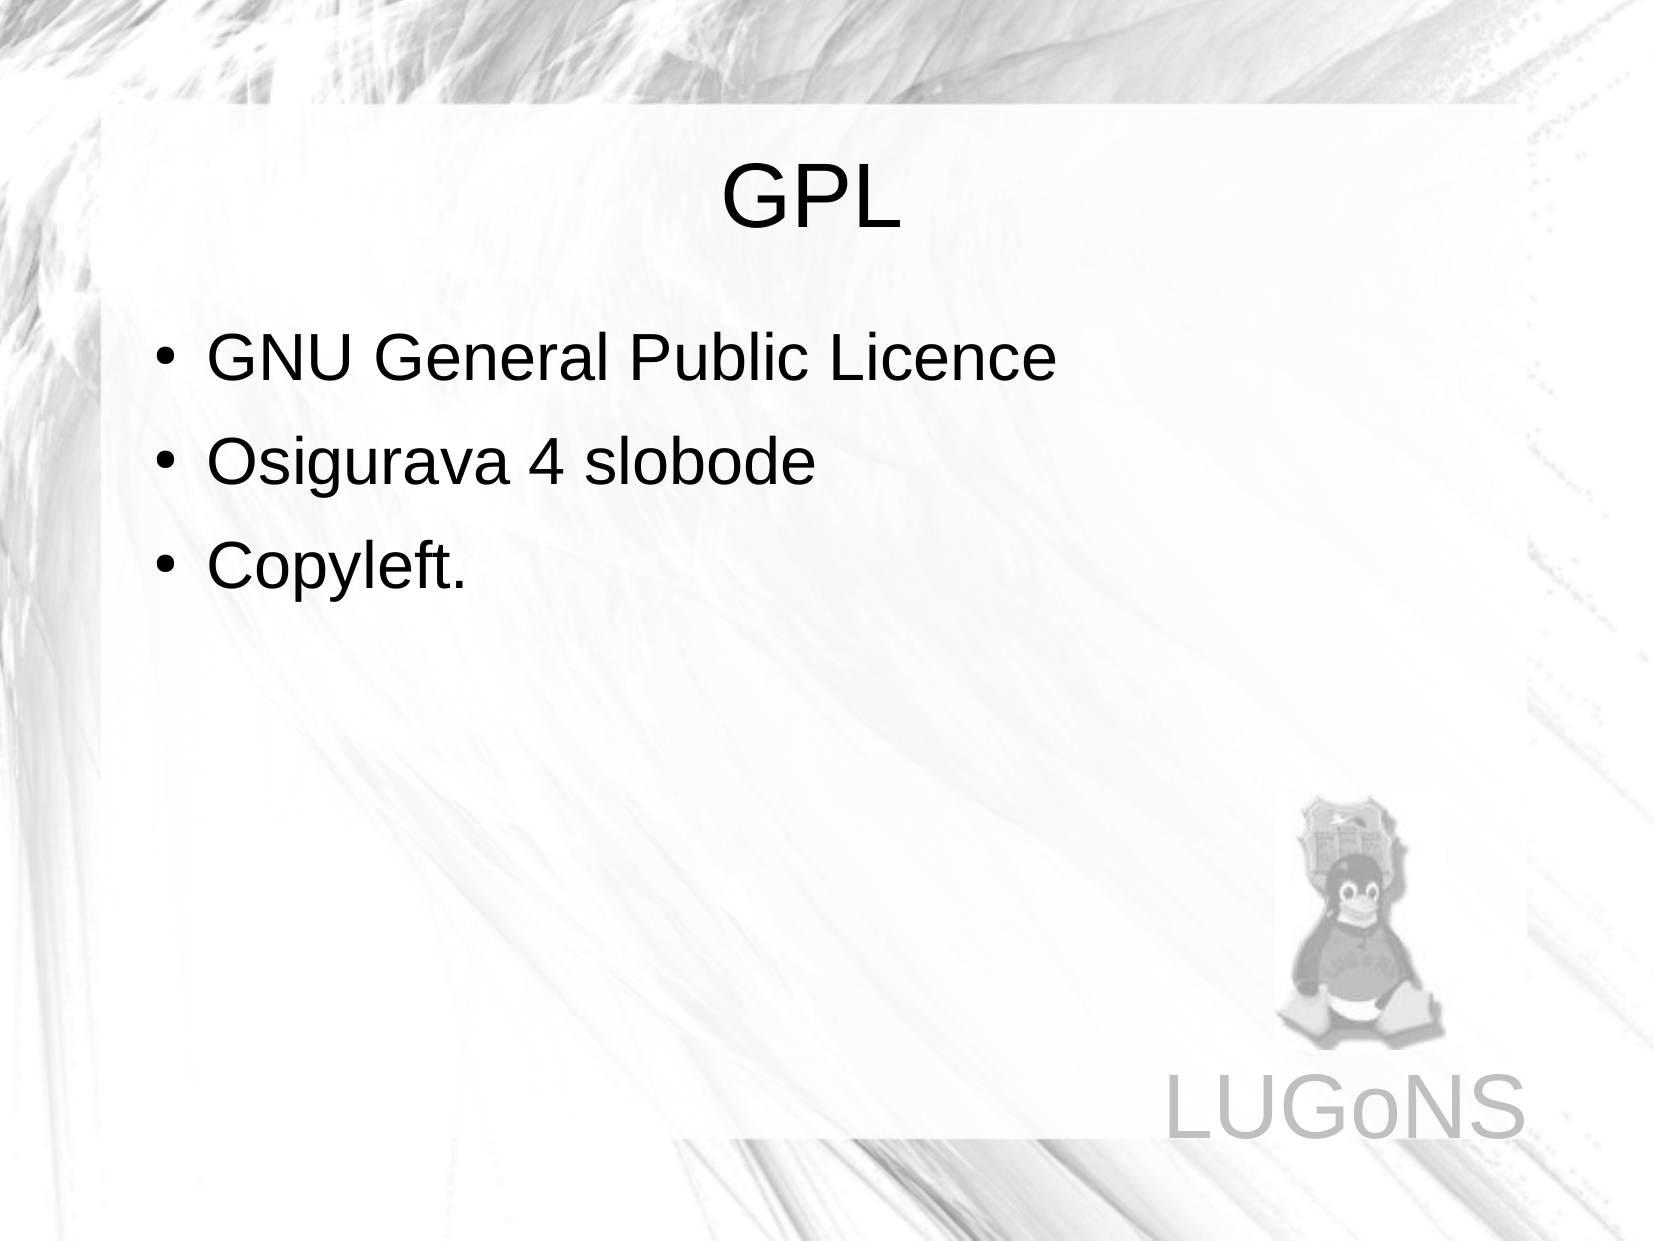

# GPL
GNU General Public Licence
Osigurava 4 slobode
Copyleft.
LUGoNS